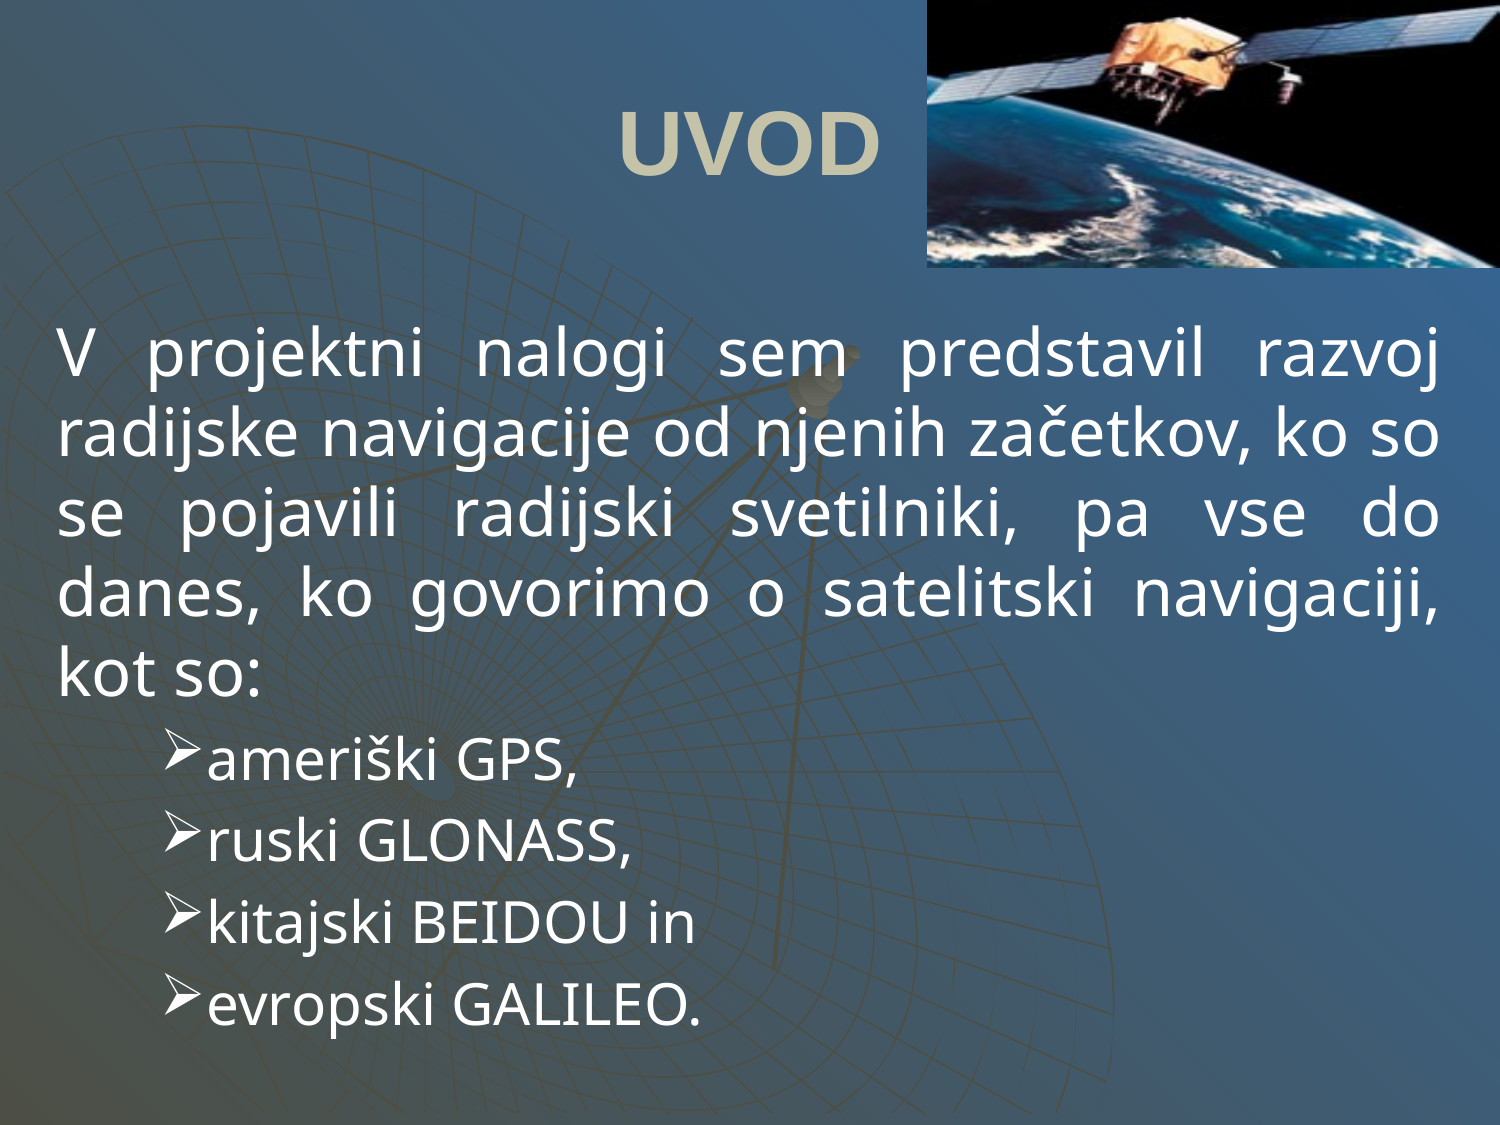

# UVOD
V projektni nalogi sem predstavil razvoj radijske navigacije od njenih začetkov, ko so se pojavili radijski svetilniki, pa vse do danes, ko govorimo o satelitski navigaciji, kot so:
ameriški GPS,
ruski GLONASS,
kitajski BEIDOU in
evropski GALILEO.